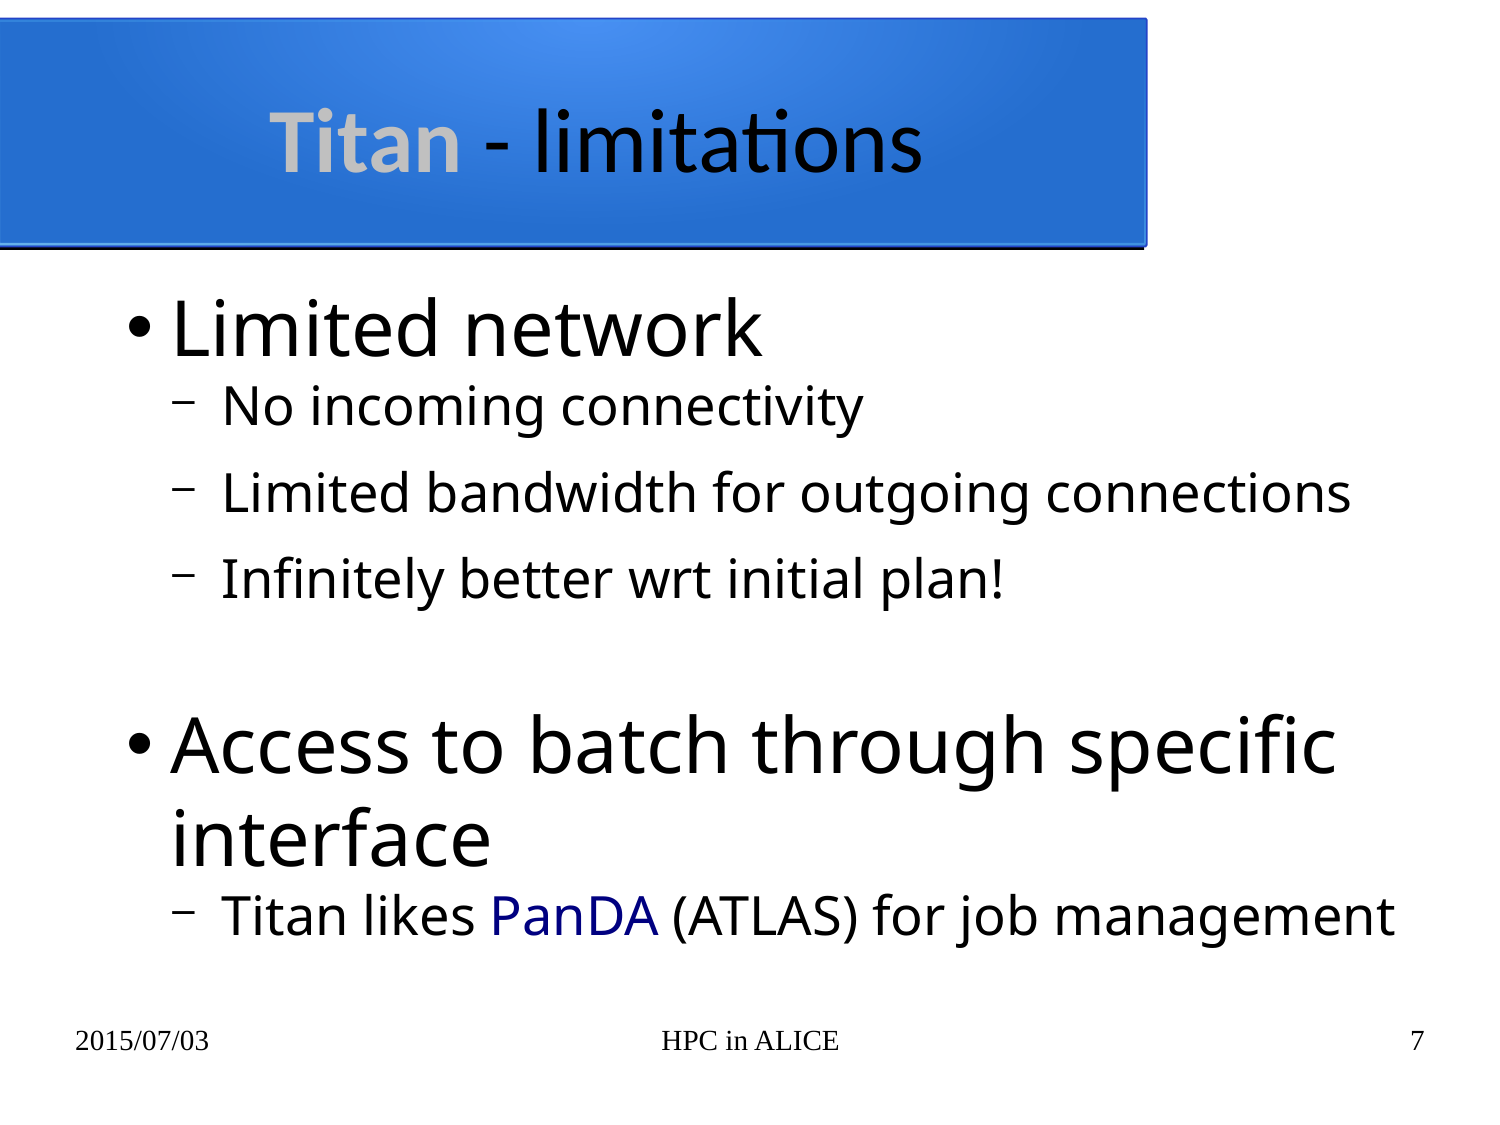

# Titan - limitations
Limited network
No incoming connectivity
Limited bandwidth for outgoing connections
Infinitely better wrt initial plan!
Access to batch through specific interface
Titan likes PanDA (ATLAS) for job management
2015/07/03
HPC in ALICE
7